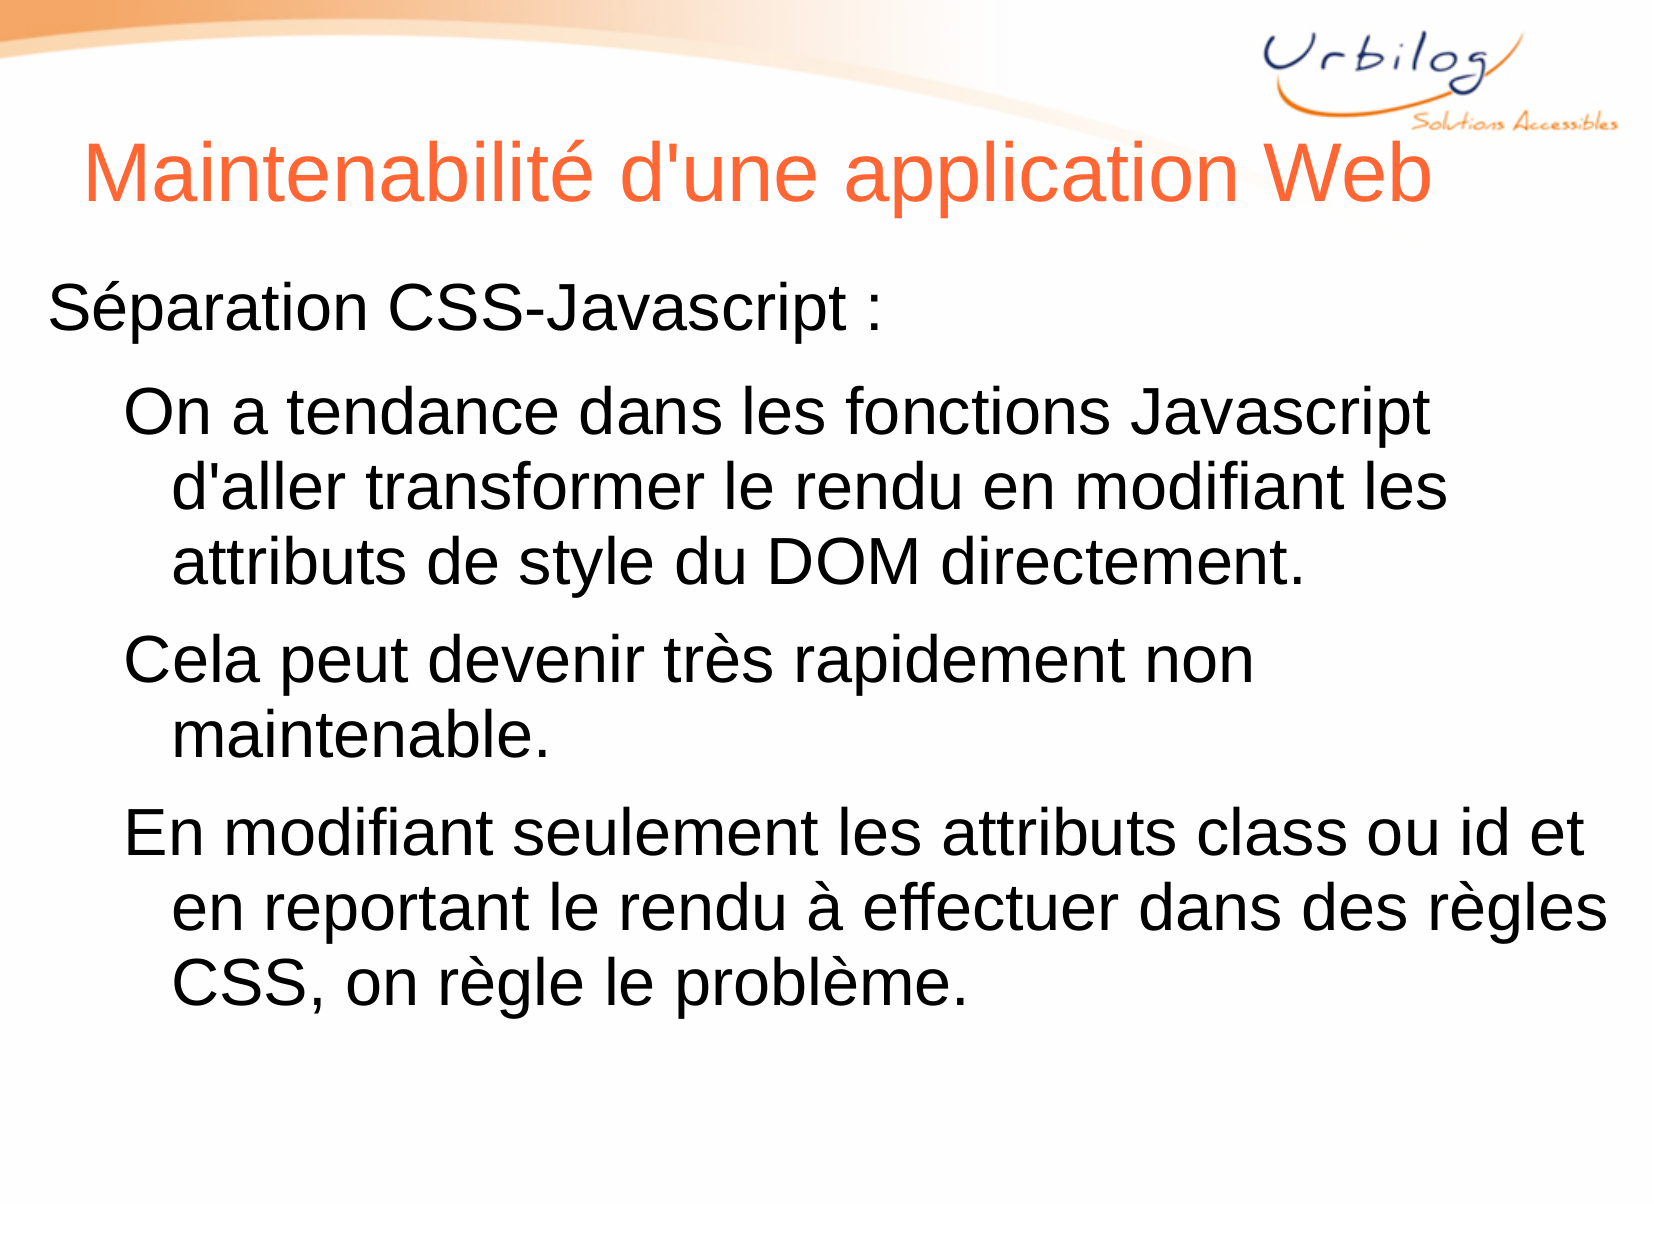

# Maintenabilité d'une application Web
Séparation CSS-Javascript :
On a tendance dans les fonctions Javascript d'aller transformer le rendu en modifiant les attributs de style du DOM directement.
Cela peut devenir très rapidement non maintenable.
En modifiant seulement les attributs class ou id et en reportant le rendu à effectuer dans des règles CSS, on règle le problème.